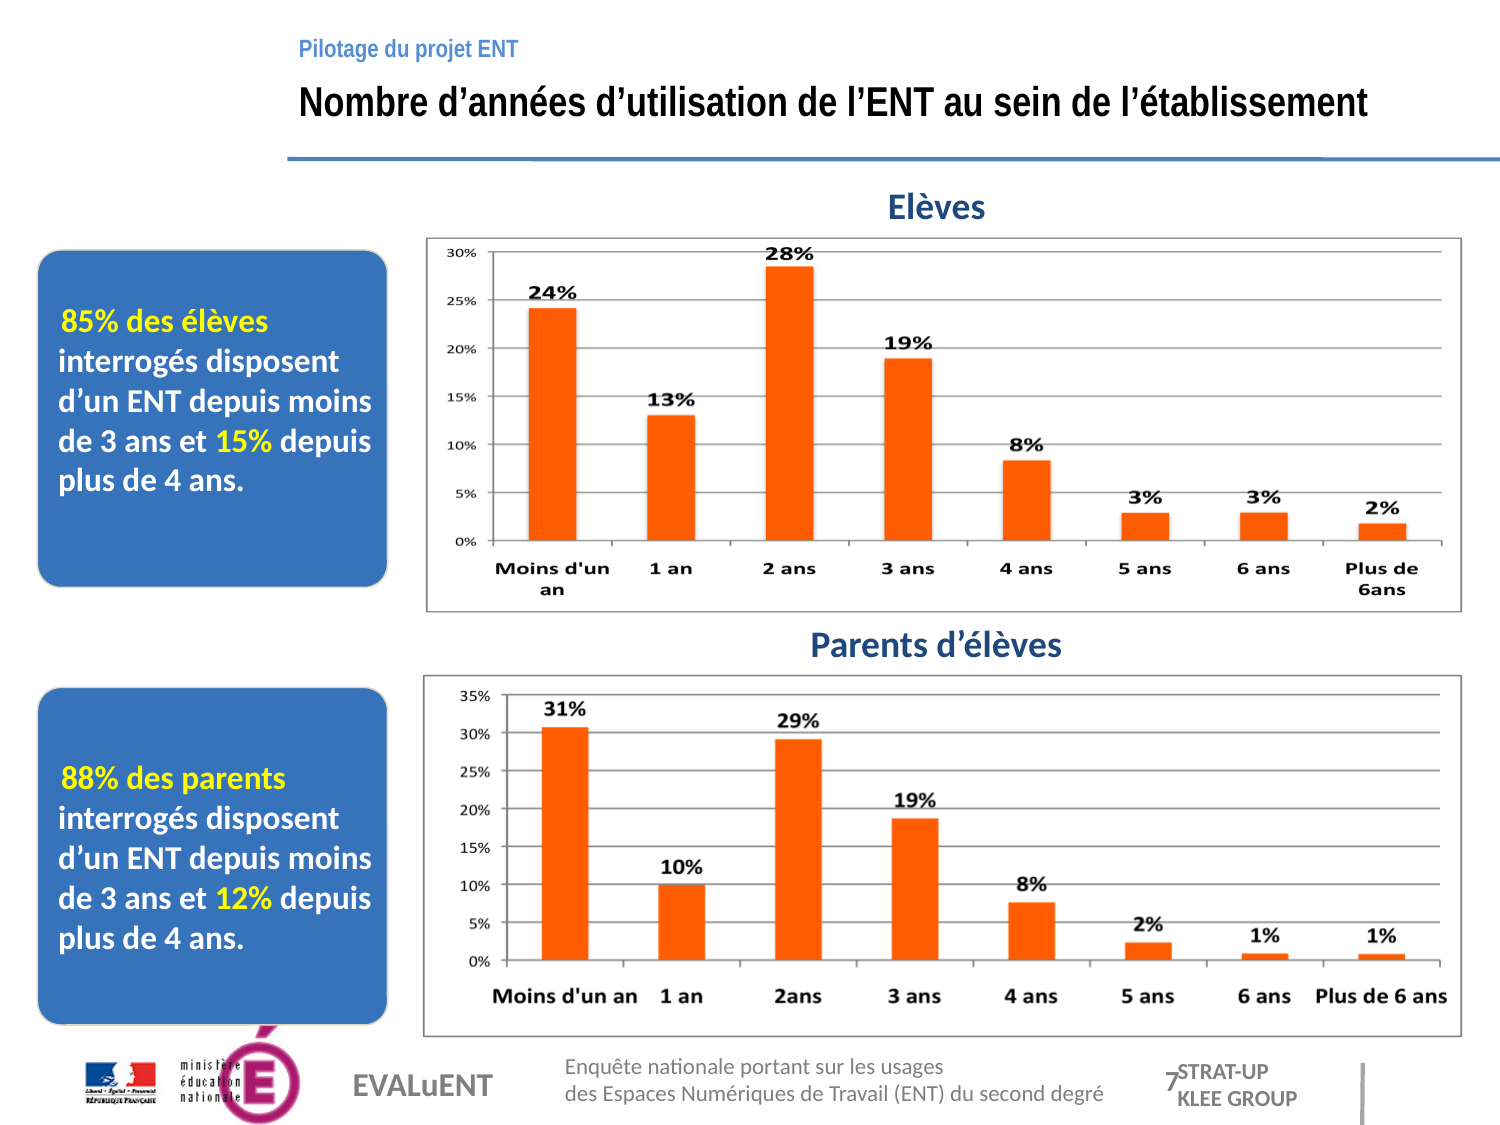

Pilotage du projet ENT
Nombre d’années d’utilisation de l’ENT au sein de l’établissement
Elèves
85% des élèves interrogés disposent d’un ENT depuis moins de 3 ans et 15% depuis plus de 4 ans.
Parents d’élèves
88% des parents interrogés disposent d’un ENT depuis moins de 3 ans et 12% depuis plus de 4 ans.
*